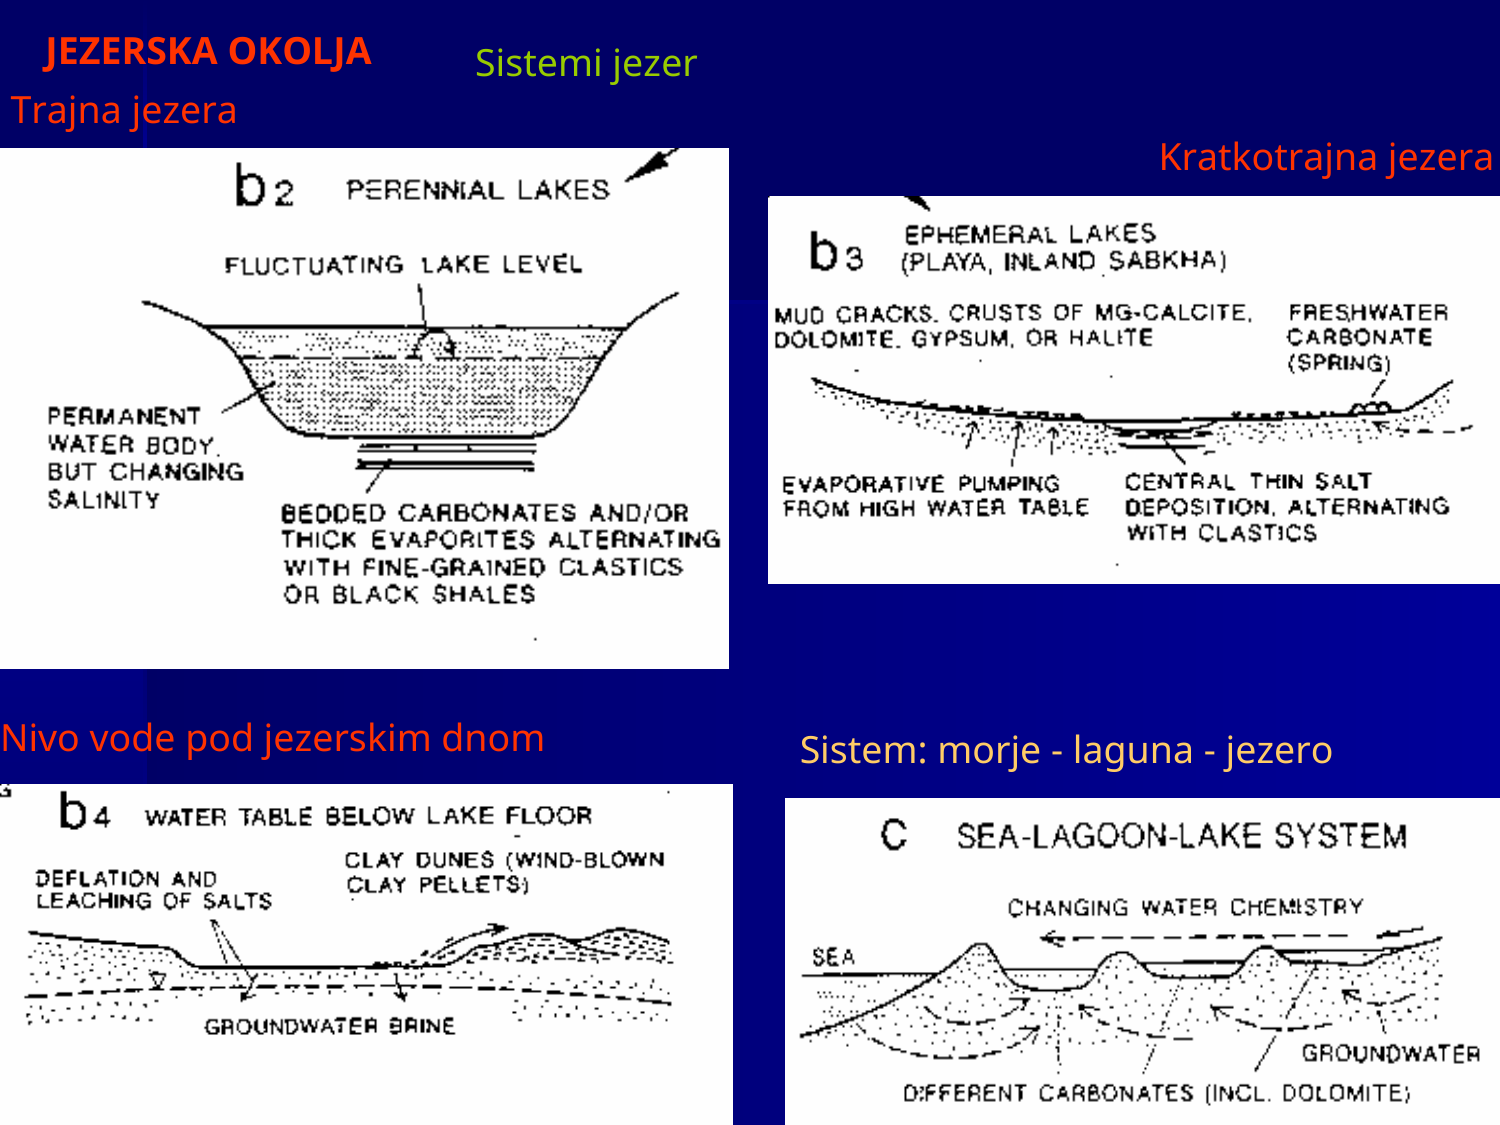

JEZERSKA OKOLJA
Sistemi jezer
Trajna jezera
Kratkotrajna jezera
Nivo vode pod jezerskim dnom
Sistem: morje - laguna - jezero